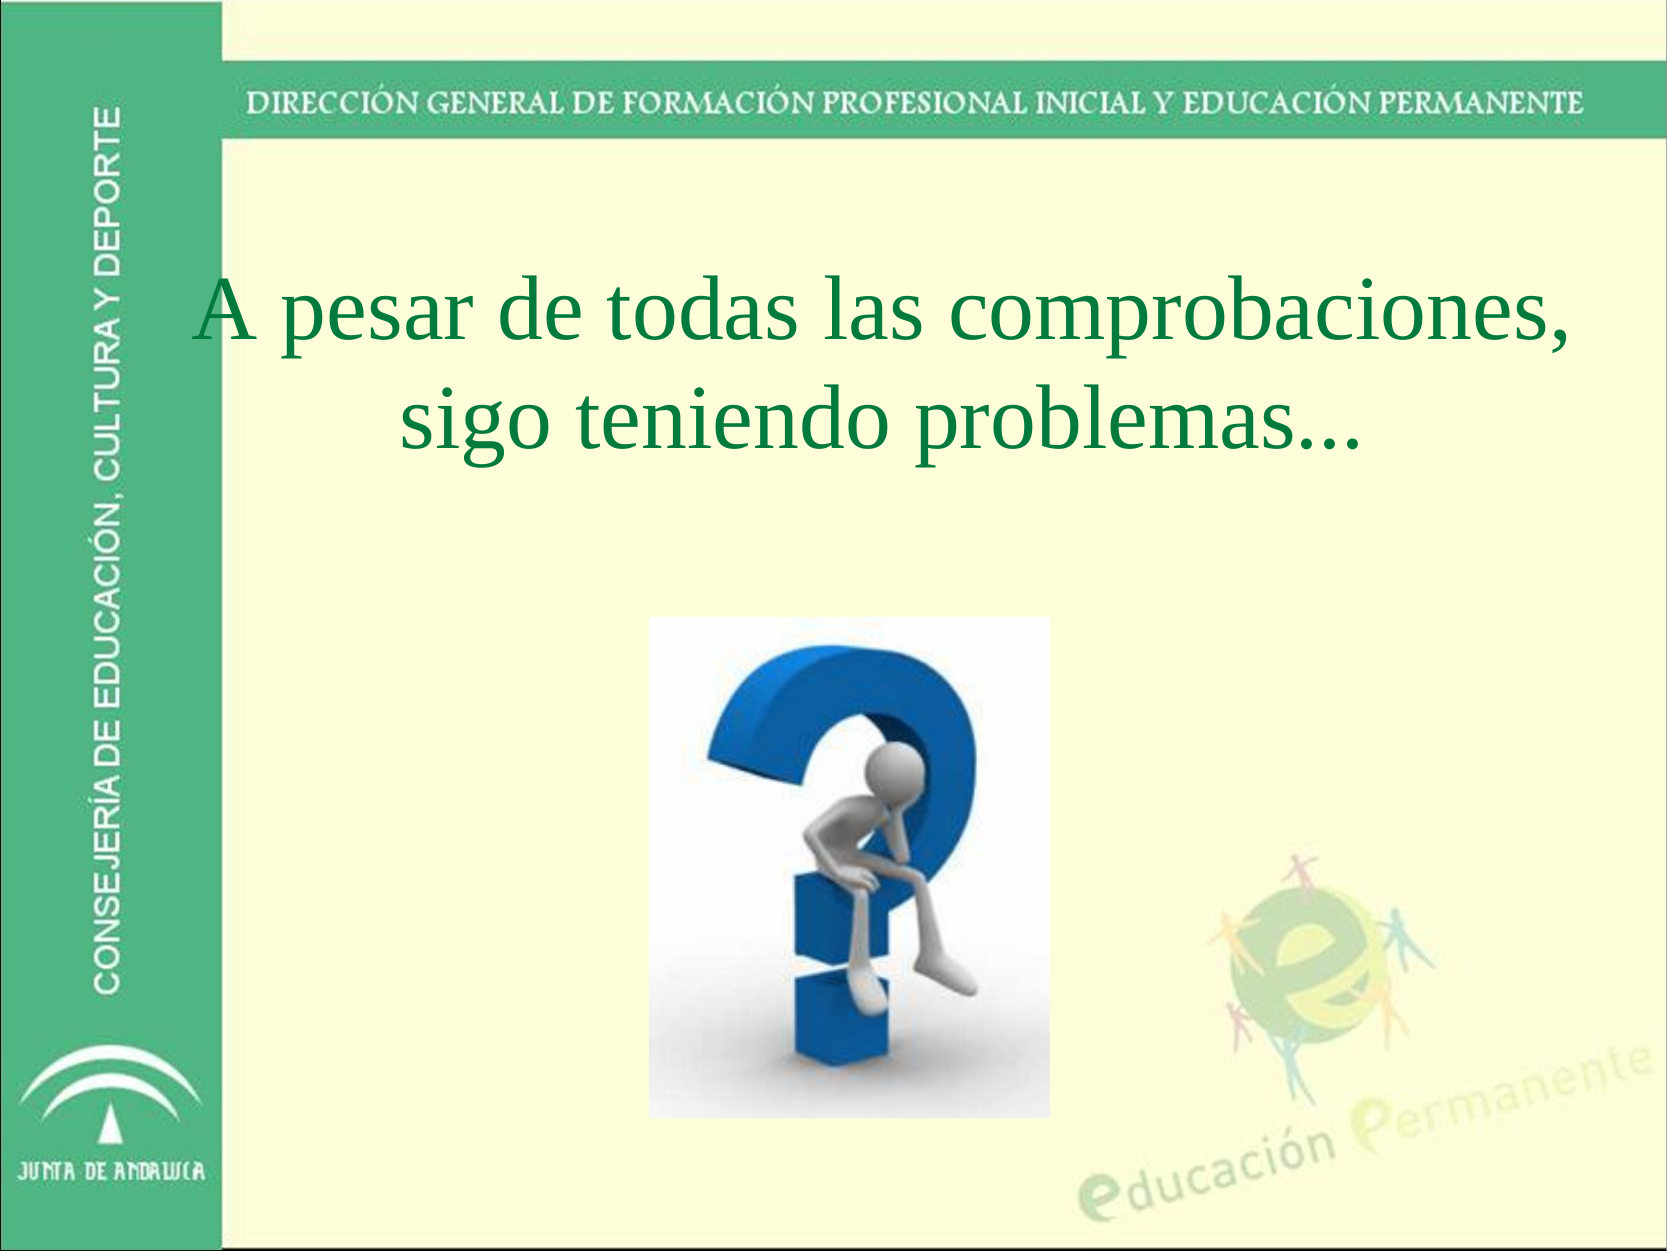

# A pesar de todas las comprobaciones, sigo teniendo problemas...